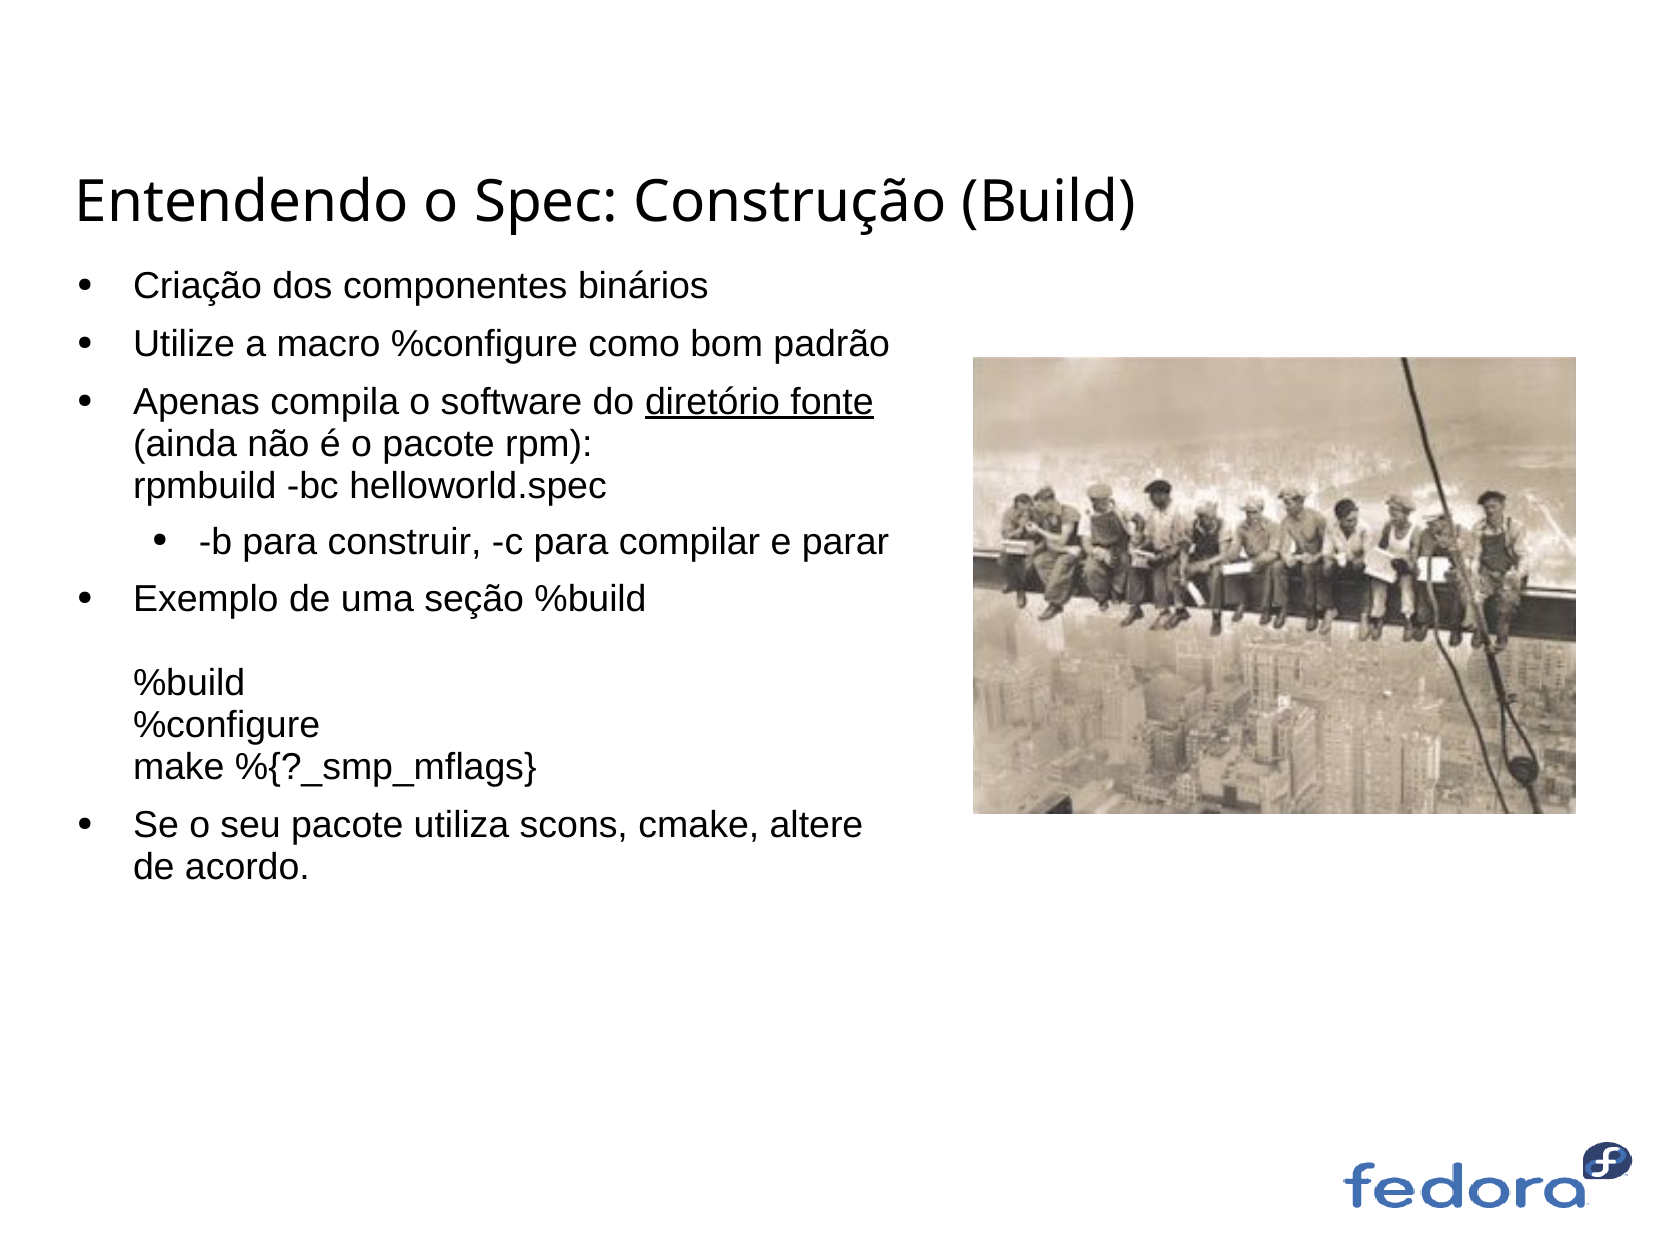

# Entendendo o Spec: Construção (Build)
Criação dos componentes binários
Utilize a macro %configure como bom padrão
Apenas compila o software do diretório fonte (ainda não é o pacote rpm):
rpmbuild -bc helloworld.spec
-b para construir, -c para compilar e parar
Exemplo de uma seção %build
%build
%configure
make %{?_smp_mflags}
Se o seu pacote utiliza scons, cmake, altere de acordo.